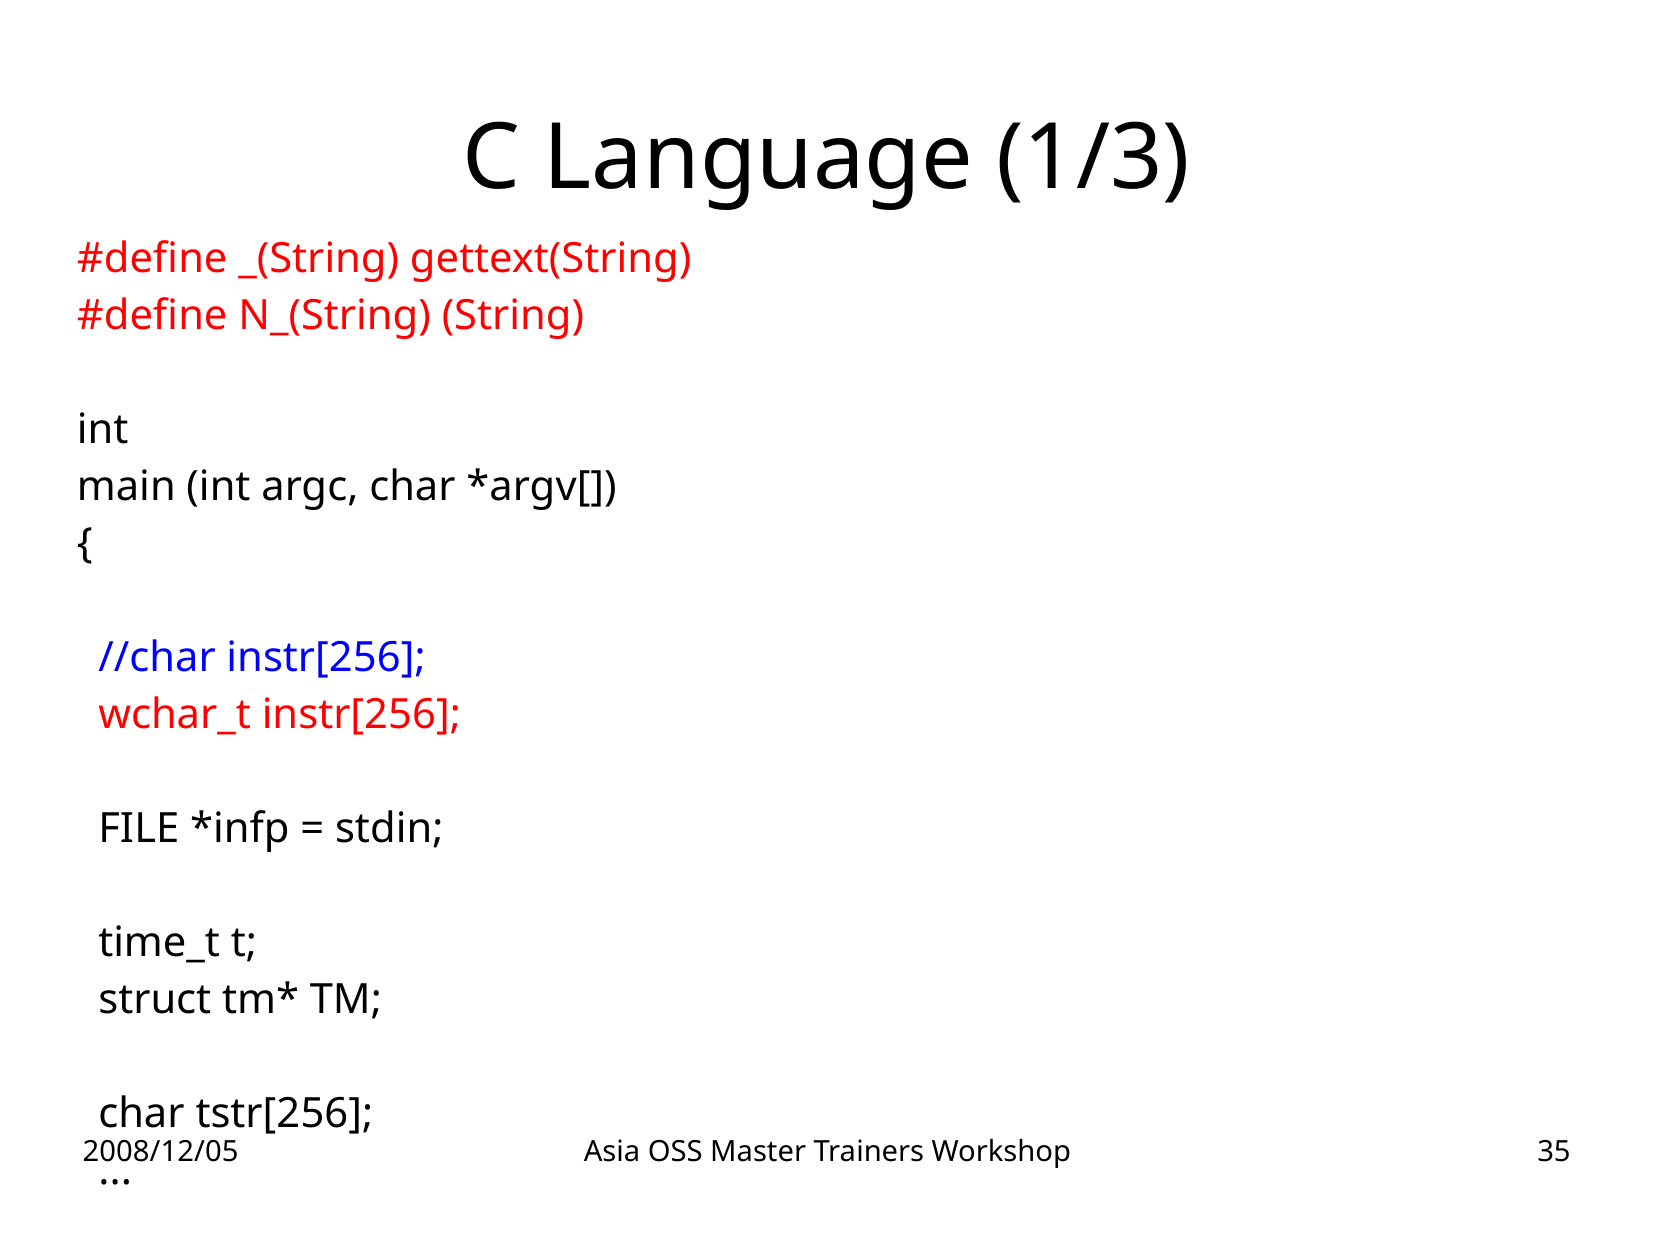

# C Language (1/3)
#define _(String) gettext(String)
#define N_(String) (String)
int
main (int argc, char *argv[])
{
 //char instr[256];
 wchar_t instr[256];
 FILE *infp = stdin;
 time_t t;
 struct tm* TM;
 char tstr[256];
 ...
2008/12/05
Asia OSS Master Trainers Workshop
35